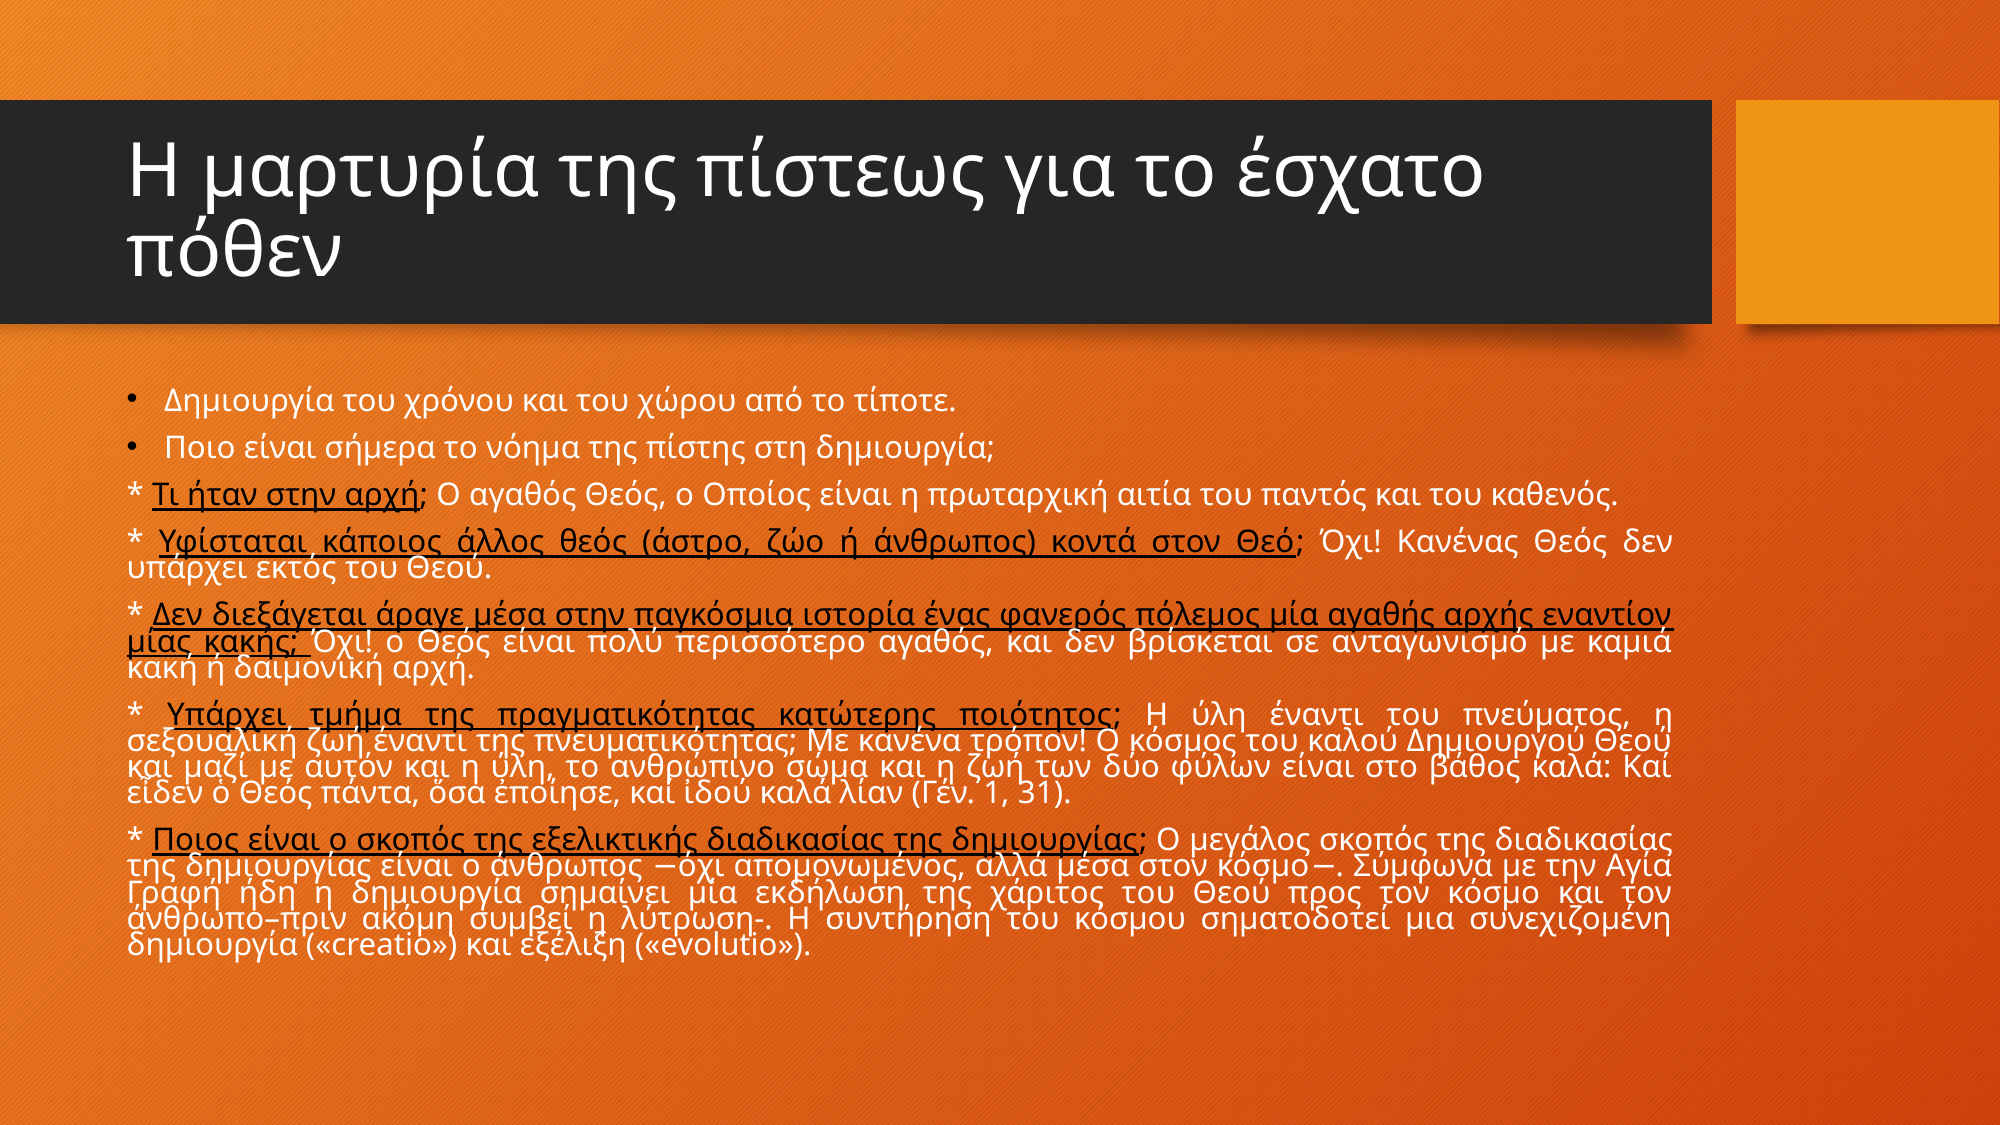

# Η μαρτυρία της πίστεως για το έσχατο πόθεν
Δημιουργία του χρόνου και του χώρου από το τίποτε.
Ποιο είναι σήμερα το νόημα της πίστης στη δημιουργία;
* Τι ήταν στην αρχή; Ο αγαθός Θεός, ο Οποίος είναι η πρωταρχική αιτία του παντός και του καθενός.
* Υφίσταται κάποιος άλλος θεός (άστρο, ζώο ή άνθρωπος) κοντά στον Θεό; Όχι! Κανένας Θεός δεν υπάρχει εκτός του Θεού.
* Δεν διεξάγεται άραγε μέσα στην παγκόσμια ιστορία ένας φανερός πόλεμος μία αγαθής αρχής εναντίον μίας κακής; Όχι! ο Θεός είναι πολύ περισσότερο αγαθός, και δεν βρίσκεται σε ανταγωνισμό με καμιά κακή ή δαιμονική αρχή.
* Υπάρχει τμήμα της πραγματικότητας κατώτερης ποιότητος; Η ύλη έναντι του πνεύματος, η σεξουαλική ζωή έναντι της πνευματικότητας; Με κανένα τρόπον! Ο κόσμος του καλού Δημιουργού Θεού και μαζί με αυτόν και η ύλη, το ανθρώπινο σώμα και η ζωή των δύο φύλων είναι στο βάθος καλά: Καί εἶδεν ὁ Θεός πάντα, ὅσα ἐποίησε, καί ἰδού καλά λίαν (Γέν. 1, 31).
* Ποιος είναι ο σκοπός της εξελικτικής διαδικασίας της δημιουργίας; Ο μεγάλος σκοπός της διαδικασίας της δημιουργίας είναι ο άνθρωπος −όχι απομονωμένος, αλλά μέσα στον κόσμο−. Σύμφωνα με την Αγία Γραφή ήδη η δημιουργία σημαίνει μία εκδήλωση της χάριτος του Θεού προς τον κόσμο και τον άνθρωπο–πριν ακόμη συμβεί η λύτρωση-. Η συντήρηση του κόσμου σηματοδοτεί μια συνεχιζομένη δημιουργία («creatio») και εξέλιξη («evolutio»).